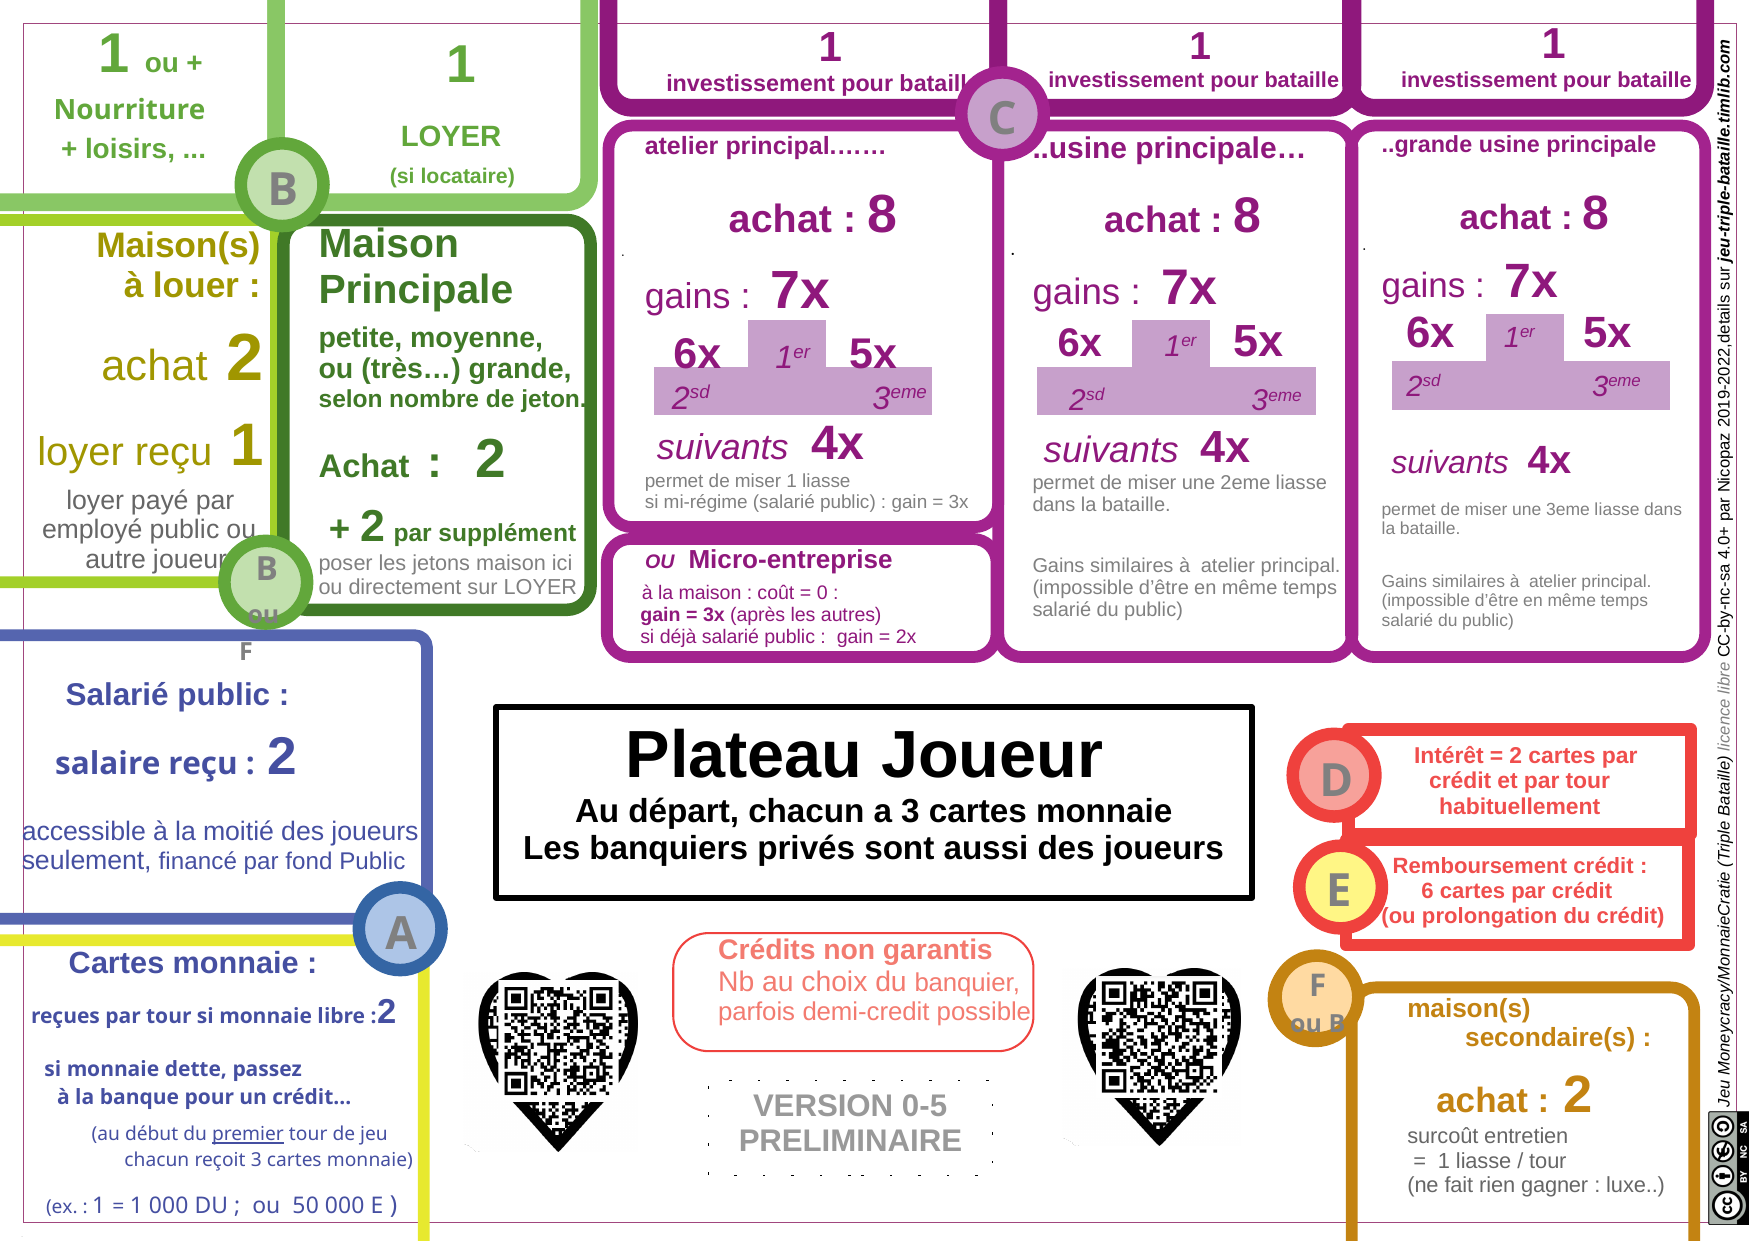

1
investissement pour bataille
 1
investissement pour bataille
 1
investissement pour bataille
 1 ou +
Nourriture
 + loisirs, ...
 1
LOYER
(si locataire)
1 Liasse misée ou
A
A
B
B
C
atelier principal.……
 achat : 8
gains : 7x
 6x 1er 5x
 2sd 3eme
 suivants 4x
permet de miser 1 liasse
si mi-régime (salarié public) : gain = 3x
..usine principale…
achat : 8
gains : 7x
 6x 1er 5x
 2sd 3eme
 suivants 4x
permet de miser une 2eme liasse dans la bataille.
Gains similaires à atelier principal.
(impossible d’être en même temps salarié du public)
..grande usine principale
achat : 8
gains : 7x
 6x 1er 5x
 2sd 3eme
 suivants 4x
permet de miser une 3eme liasse dans la bataille.
Gains similaires à atelier principal.
(impossible d’être en même temps salarié du public)
B
C
 Maison(s)
à louer :
achat 2
 loyer reçu 1
loyer payé par
employé public ou
 autre joueur
Maison Principale
petite, moyenne,
ou (très…) grande,
selon nombre de jeton.
Achat  : 2
 + 2 par supplément
poser les jetons maison ici ou directement sur LOYER
D
E
cartes monnaie, par lot de 6
chaque lot de 6 c permet de garantir un crédit.
Début partie : 6 c
 B ou F
# OU Micro-entreprise
 à la maison : coût = 0 :
gain = 3x (après les autres)
si déjà salarié public : gain = 2x
F
 Salarié public :
 salaire reçu : 2
accessible à la moitié des joueurs seulement, financé par fond Public
Plateau Joueur
Au départ, chacun a 3 cartes monnaie
Les banquiers privés sont aussi des joueurs
 Intérêt = 2 cartes par crédit et par tour habituellement
D
VERSION 0-5
PRELIMINAIRE
 Remboursement crédit :
6 cartes par crédit
 (ou prolongation du crédit)
E
A
Crédits non garantis
Nb au choix du banquier,
parfois demi-credit possible
 Cartes monnaie :
reçues par tour si monnaie libre :2
si monnaie dette, passez
à la banque pour un crédit…
(au début du premier tour de jeu
chacun reçoit 3 cartes monnaie)
(ex. : 1 = 1 000 DU ; ou 50 000 E )
 F ou B
F
maison(s)
 secondaire(s) :
 achat : 2
surcoût entretien
 = 1 liasse / tour
(ne fait rien gagner : luxe..)
VERSION 0-5 PRELIMINAIRE
Placer ici la maison et ne
 pas payer de loyer
Grande..
  : 2
4eme carte coût = 2
très grande
 achat : 2
5eme carte
..grande..
achat : 2
 3eme carte
 .
 maison(s) secondaire(s) :
surcoût d’entretien
 par maison
 = 1 liasse / bataille
(ne fait rien gagner : le luxe..)
Coût = 2 liasses,
revente = 1 liasses
 ..très très..
 achat : 2
 6eme carte
 ..vraiment..
 achat : 2
 4eme carte
 très..
5eme carte
coût = 2
(pas de surcoût régulier)
liasse de Crédit autorisé
 liasse de Crédit autorisé, garanti par maison
 très..
6eme carte
coût = 2
Crédit autorisé (garanti par monnaie)